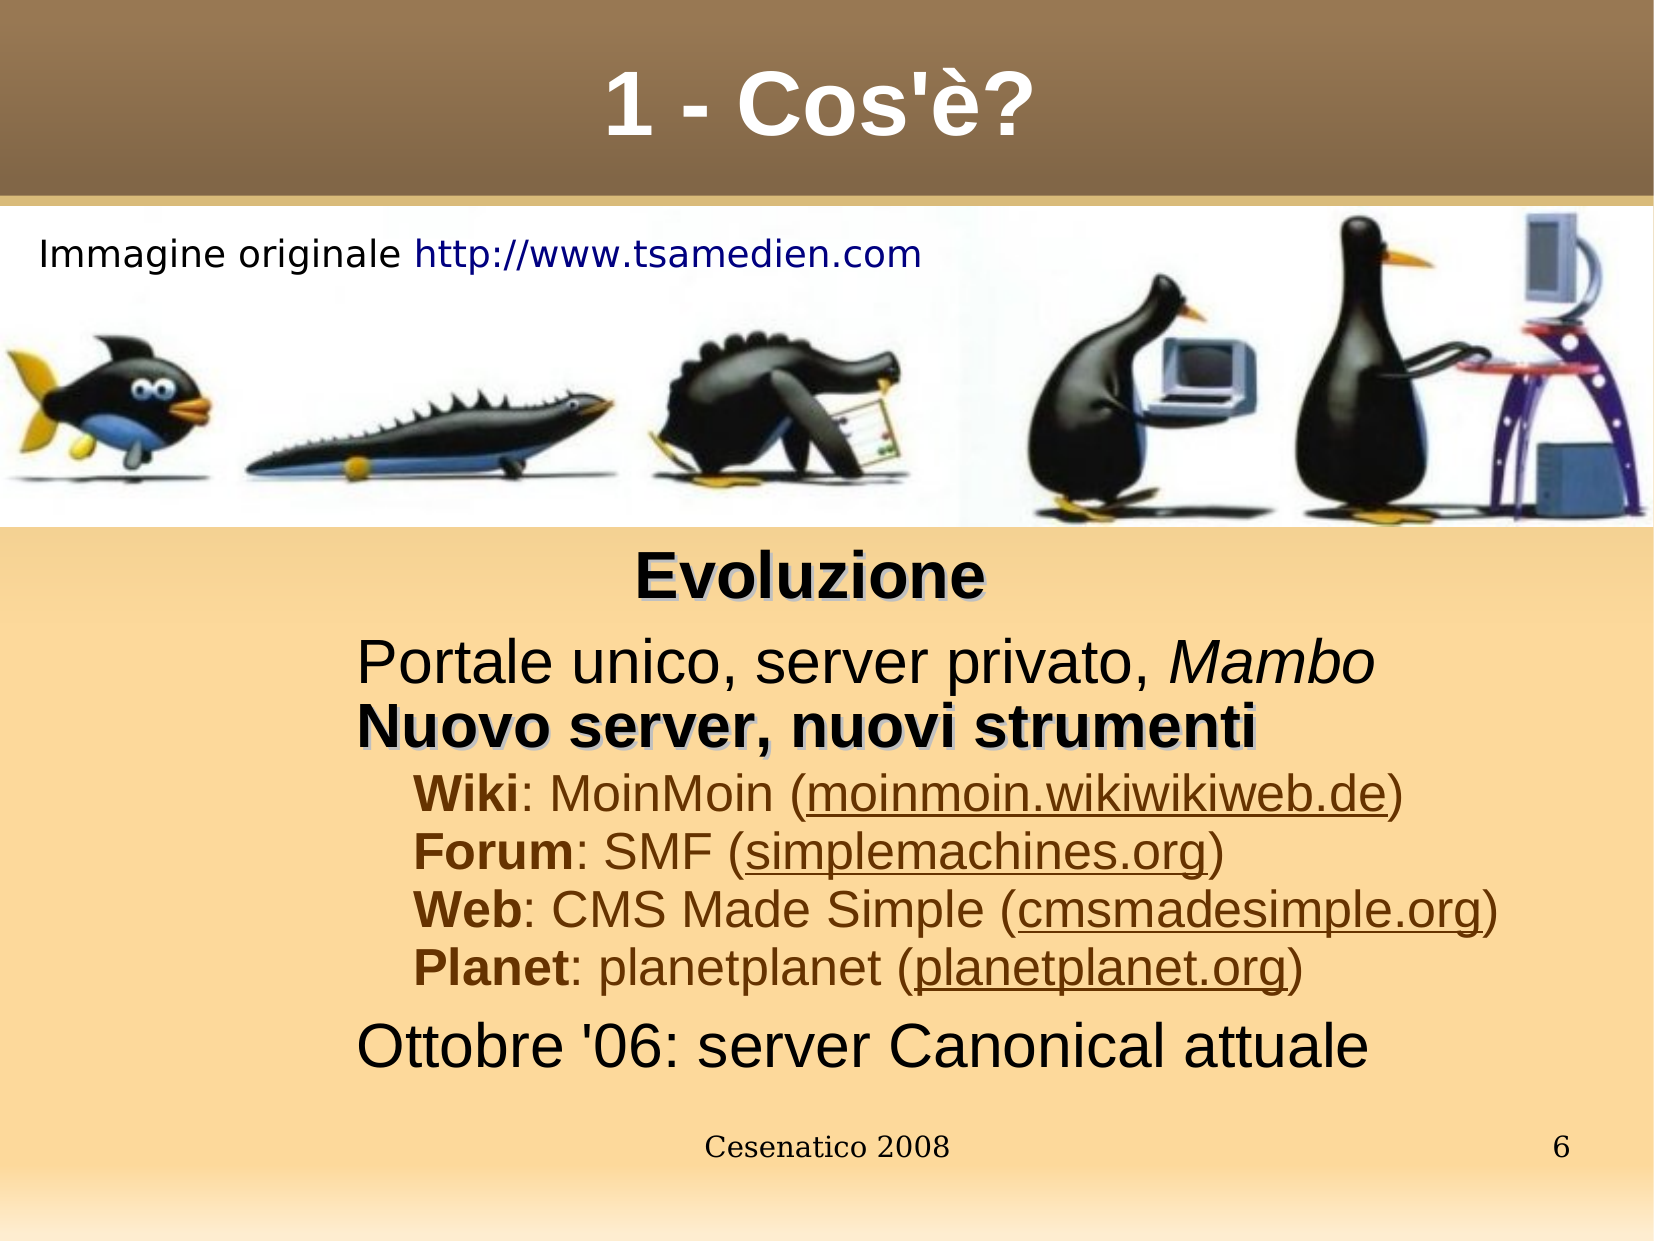

# 1 - Cos'è?
Immagine originale http://www.tsamedien.com
Evoluzione
 Portale unico, server privato, Mambo
 Nuovo server, nuovi strumenti
 Wiki: MoinMoin (moinmoin.wikiwikiweb.de)
 Forum: SMF (simplemachines.org)
 Web: CMS Made Simple (cmsmadesimple.org)
 Planet: planetplanet (planetplanet.org)
 Ottobre '06: server Canonical attuale
Cesenatico 2008
6